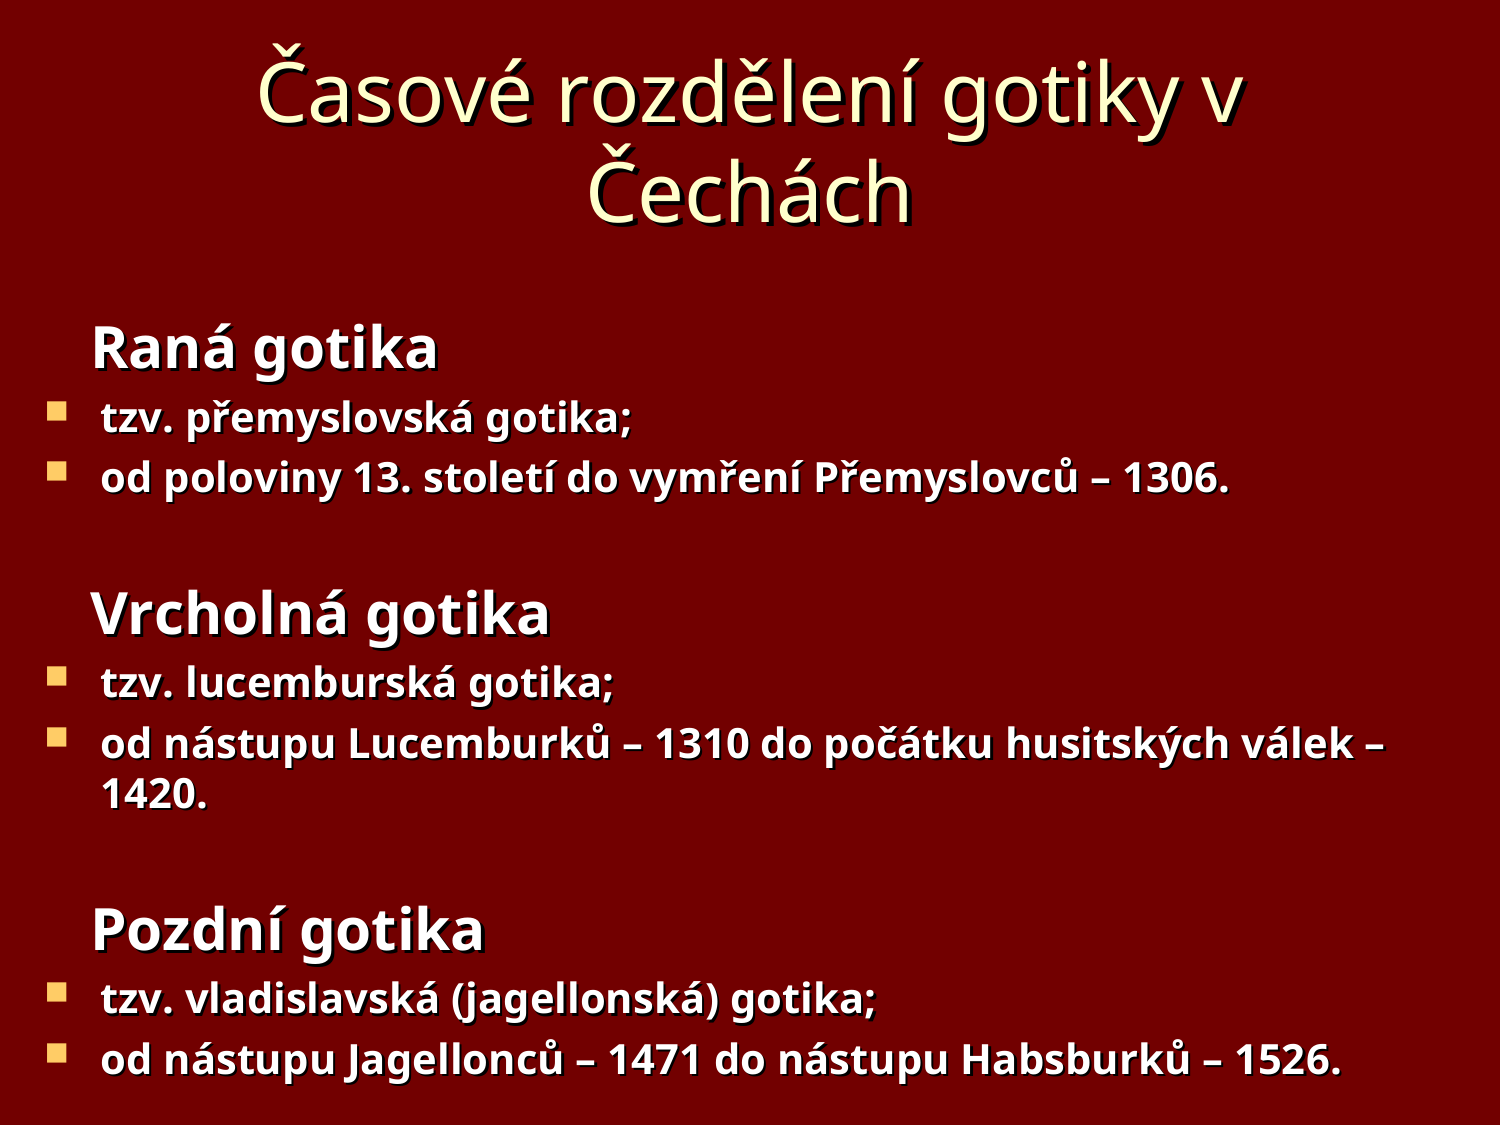

# Časové rozdělení gotiky v Čechách
 Raná gotika
tzv. přemyslovská gotika;
od poloviny 13. století do vymření Přemyslovců – 1306.
 Vrcholná gotika
tzv. lucemburská gotika;
od nástupu Lucemburků – 1310 do počátku husitských válek – 1420.
 Pozdní gotika
tzv. vladislavská (jagellonská) gotika;
od nástupu Jagellonců – 1471 do nástupu Habsburků – 1526.